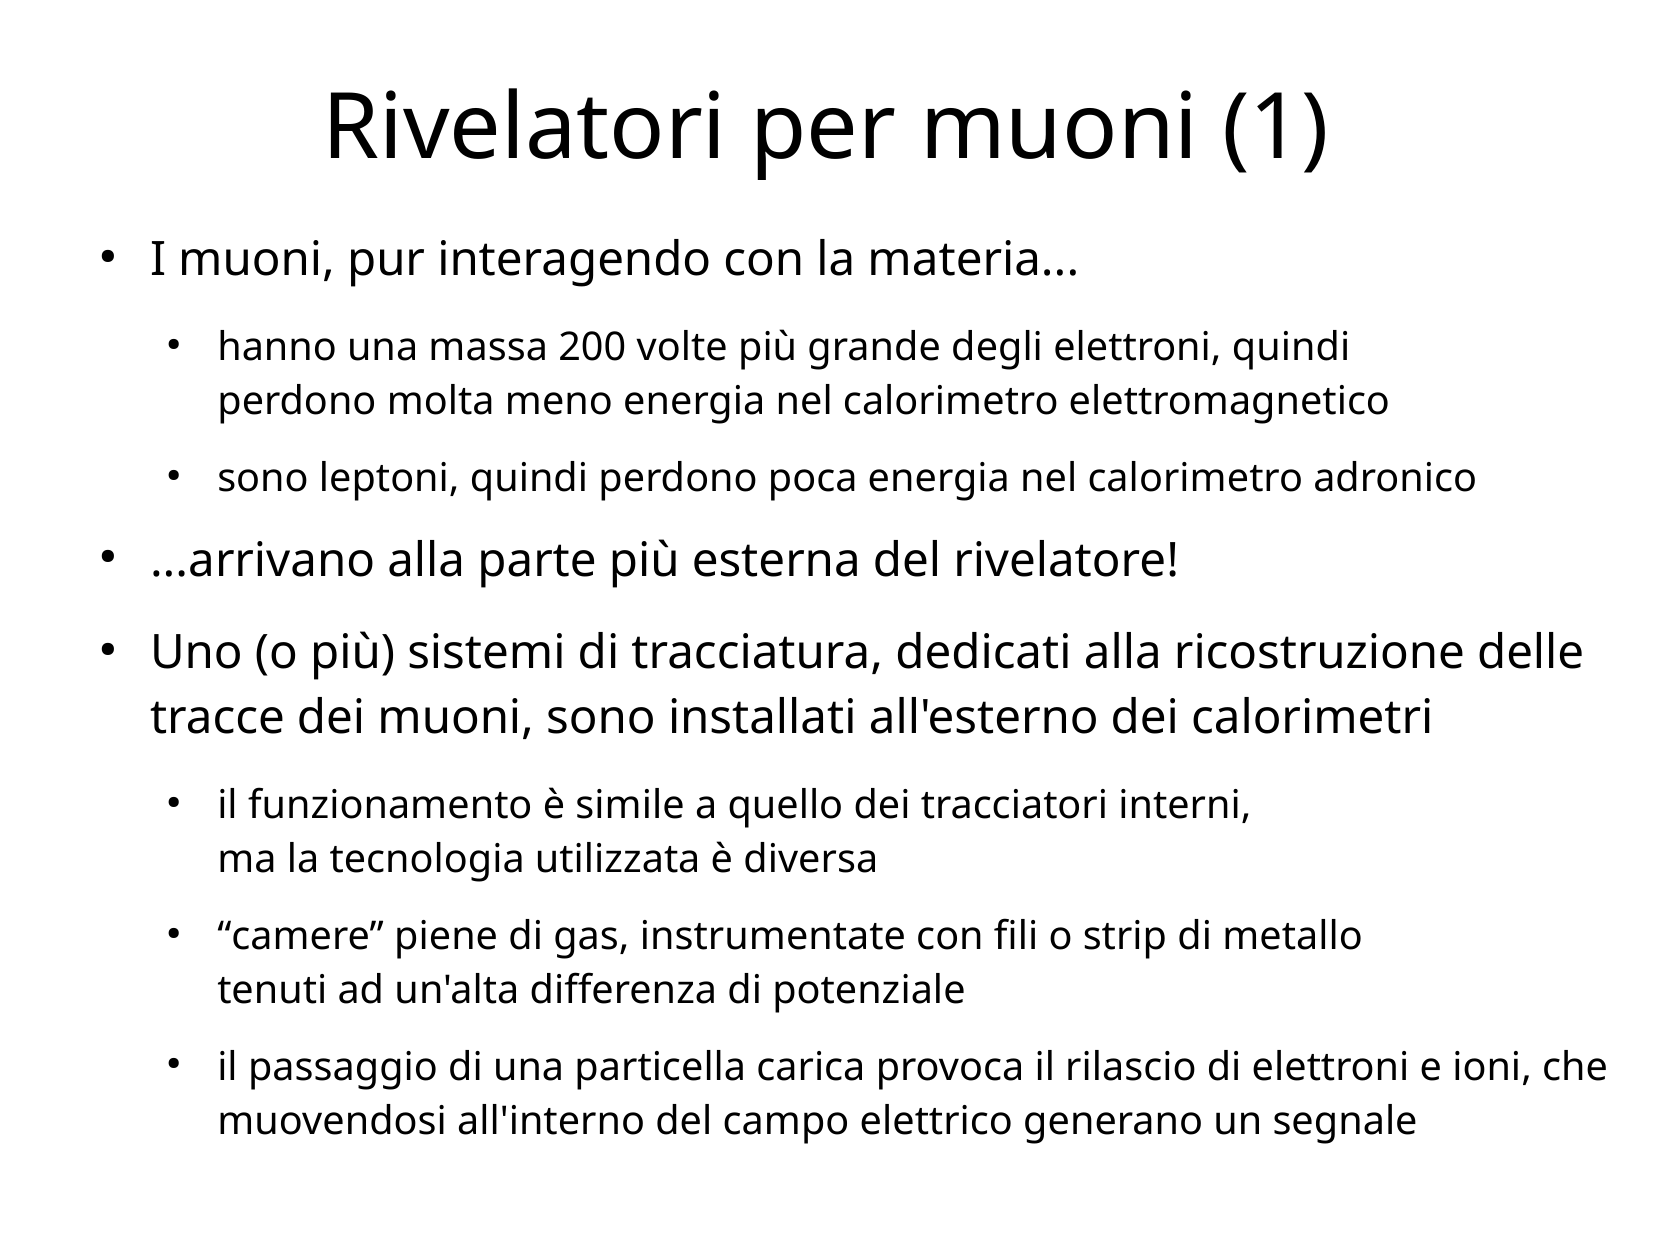

# Rivelatori per muoni (1)
I muoni, pur interagendo con la materia...
hanno una massa 200 volte più grande degli elettroni, quindi
perdono molta meno energia nel calorimetro elettromagnetico
sono leptoni, quindi perdono poca energia nel calorimetro adronico
...arrivano alla parte più esterna del rivelatore!
Uno (o più) sistemi di tracciatura, dedicati alla ricostruzione delle tracce dei muoni, sono installati all'esterno dei calorimetri
il funzionamento è simile a quello dei tracciatori interni,
ma la tecnologia utilizzata è diversa
“camere” piene di gas, instrumentate con fili o strip di metallo
tenuti ad un'alta differenza di potenziale
il passaggio di una particella carica provoca il rilascio di elettroni e ioni, che muovendosi all'interno del campo elettrico generano un segnale